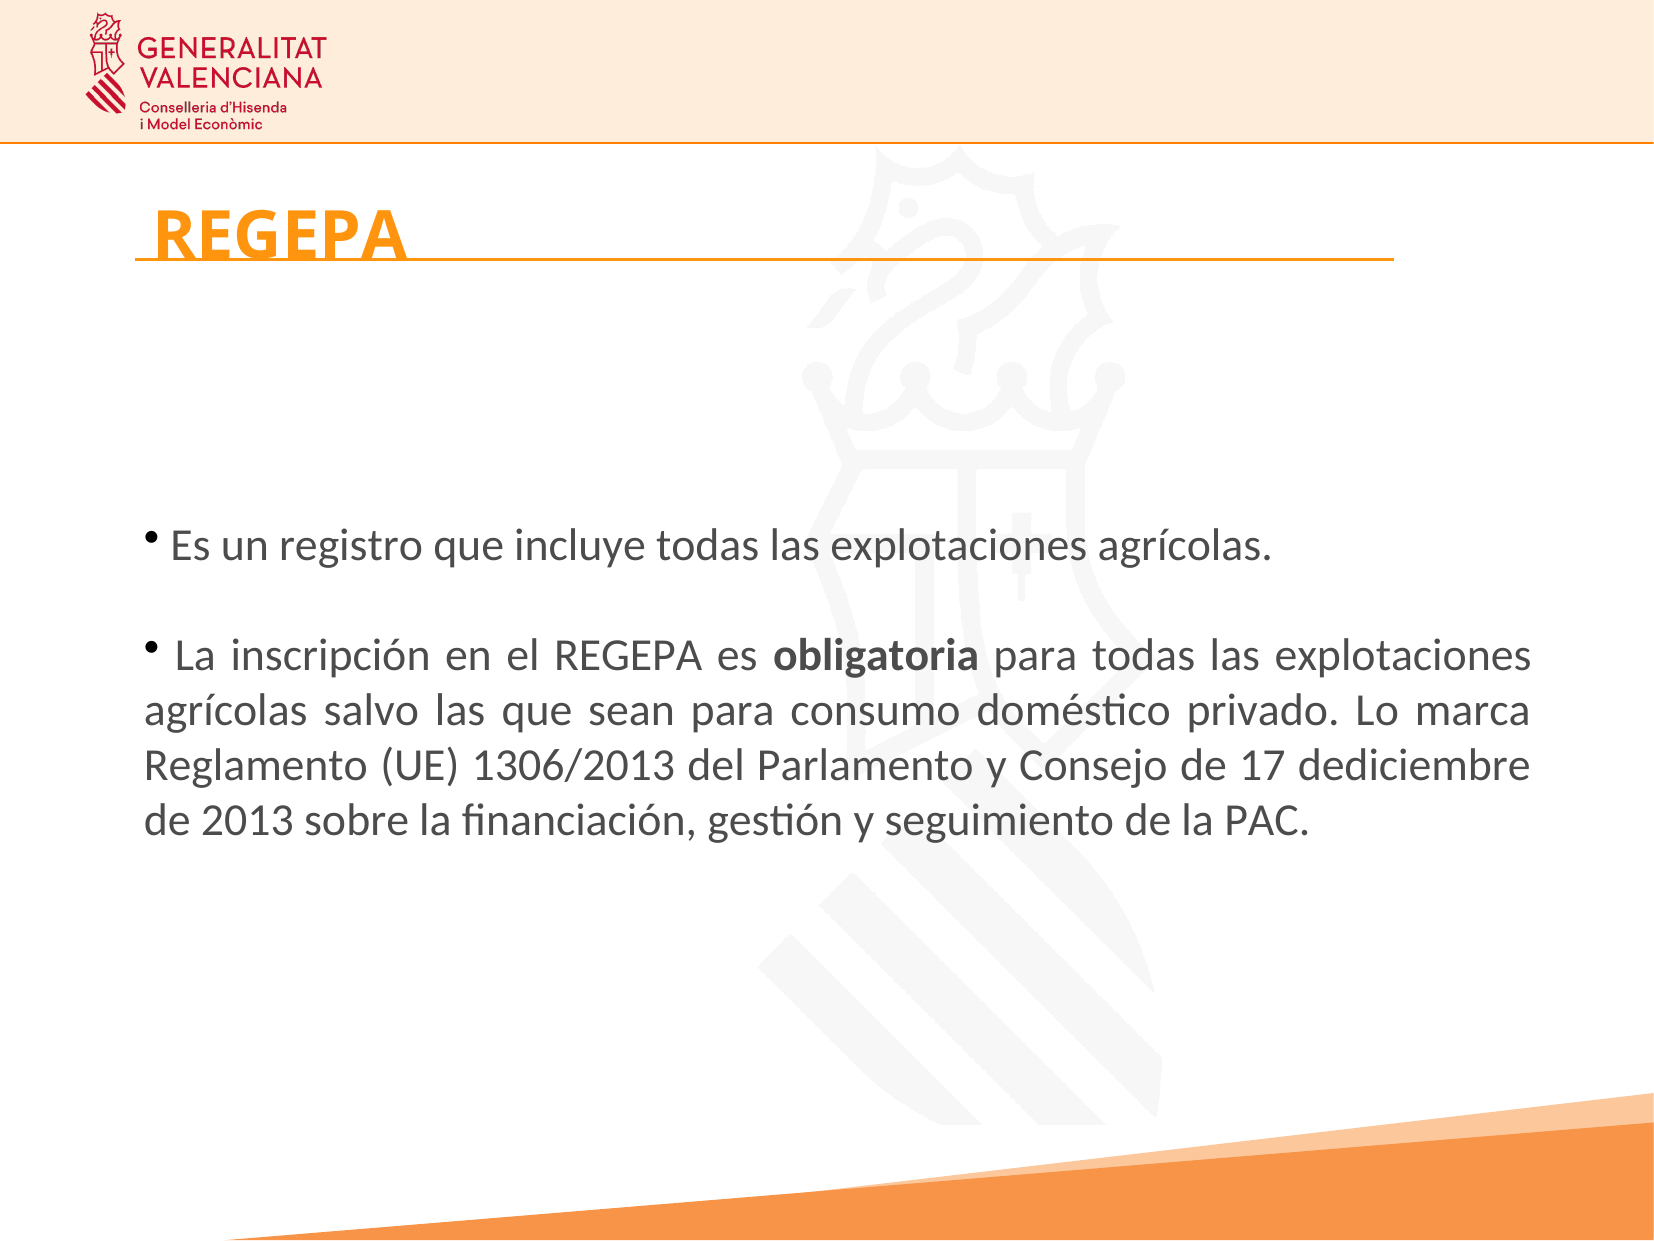

REGEPA
 Es un registro que incluye todas las explotaciones agrícolas.
 La inscripción en el REGEPA es obligatoria para todas las explotaciones agrícolas salvo las que sean para consumo doméstico privado. Lo marca Reglamento (UE) 1306/2013 del Parlamento y Consejo de 17 dediciembre de 2013 sobre la financiación, gestión y seguimiento de la PAC.